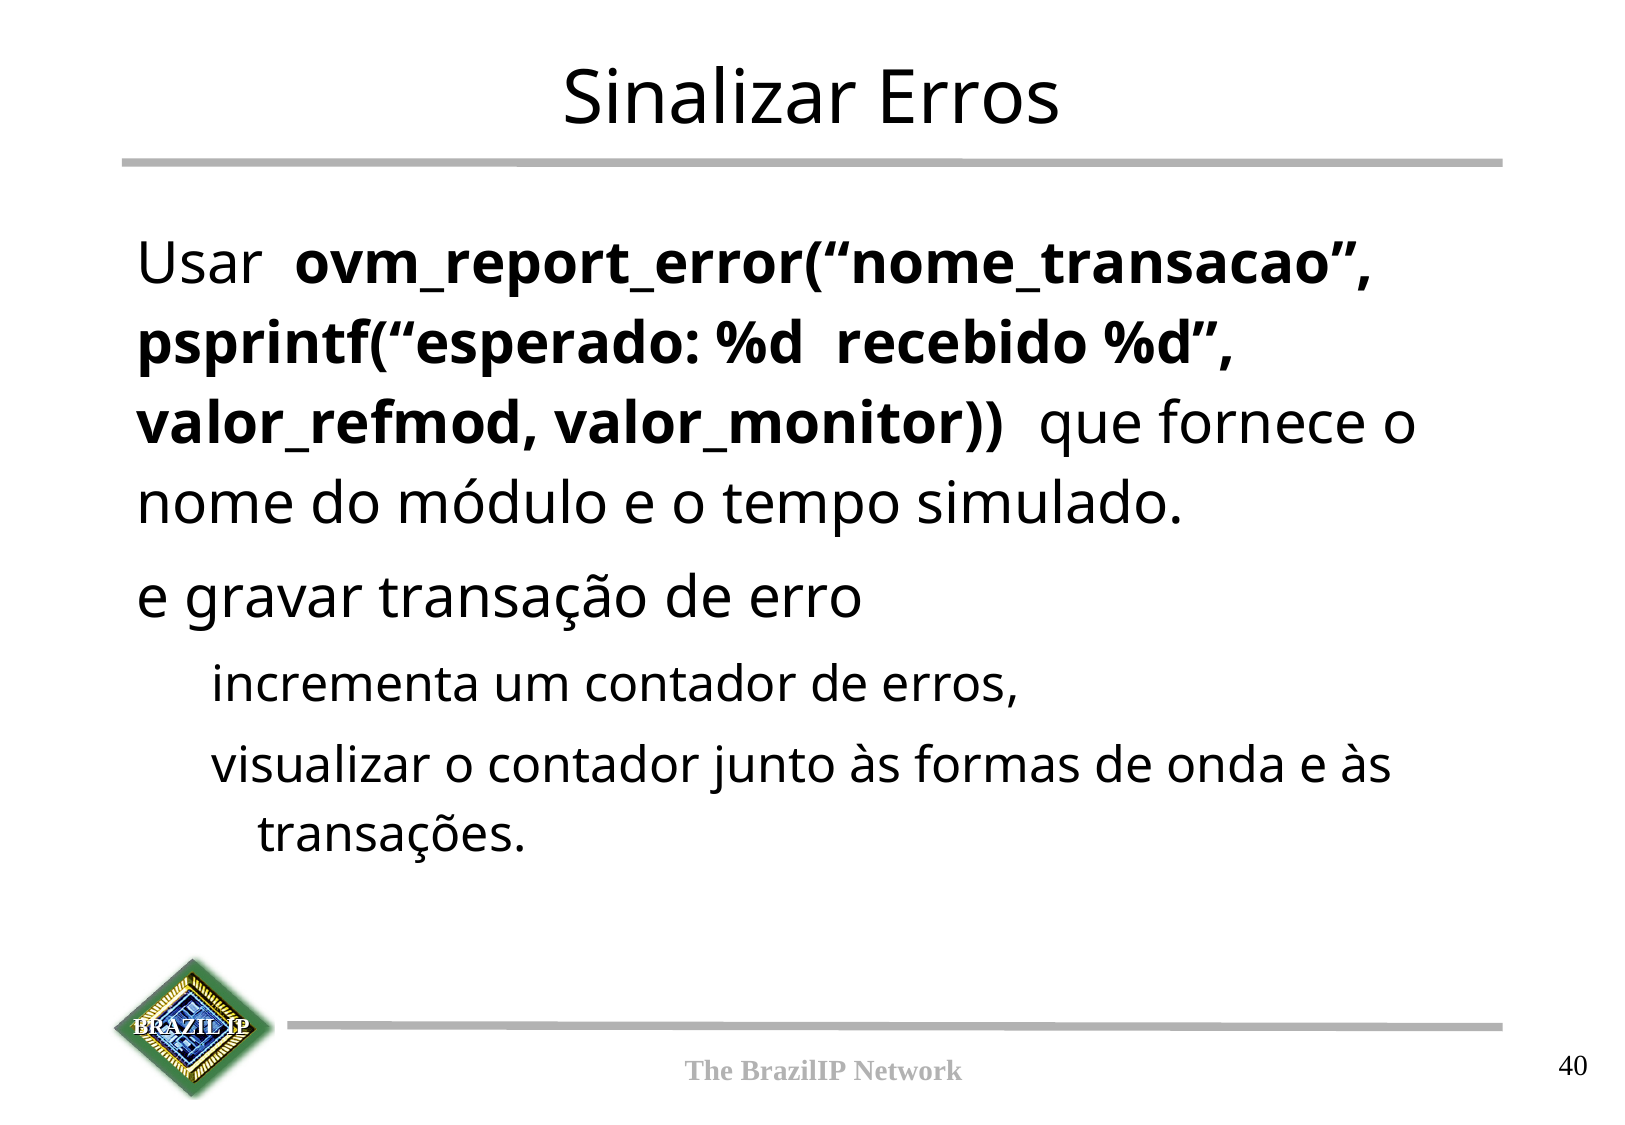

# Sinalizar Erros
Usar ovm_report_error(“nome_transacao”, psprintf(“esperado: %d recebido %d”, valor_refmod, valor_monitor)) que fornece o nome do módulo e o tempo simulado.
e gravar transação de erro
incrementa um contador de erros,
visualizar o contador junto às formas de onda e às transações.
40